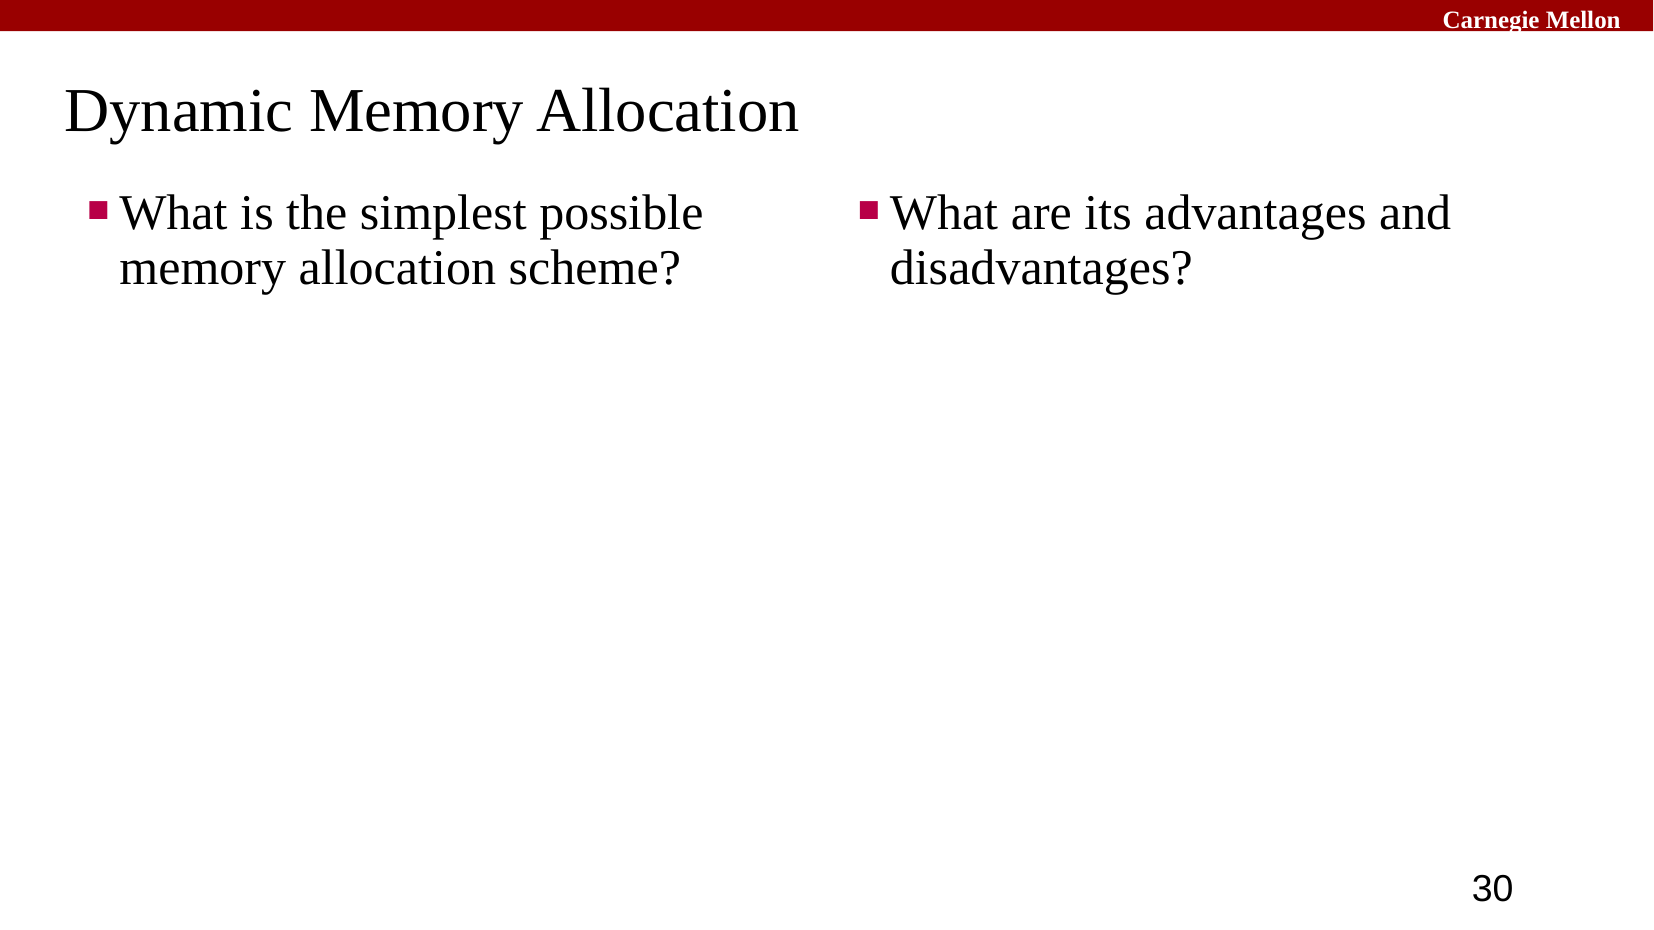

# Dynamic Memory Allocation
What is the simplest possible memory allocation scheme?
What are its advantages and disadvantages?